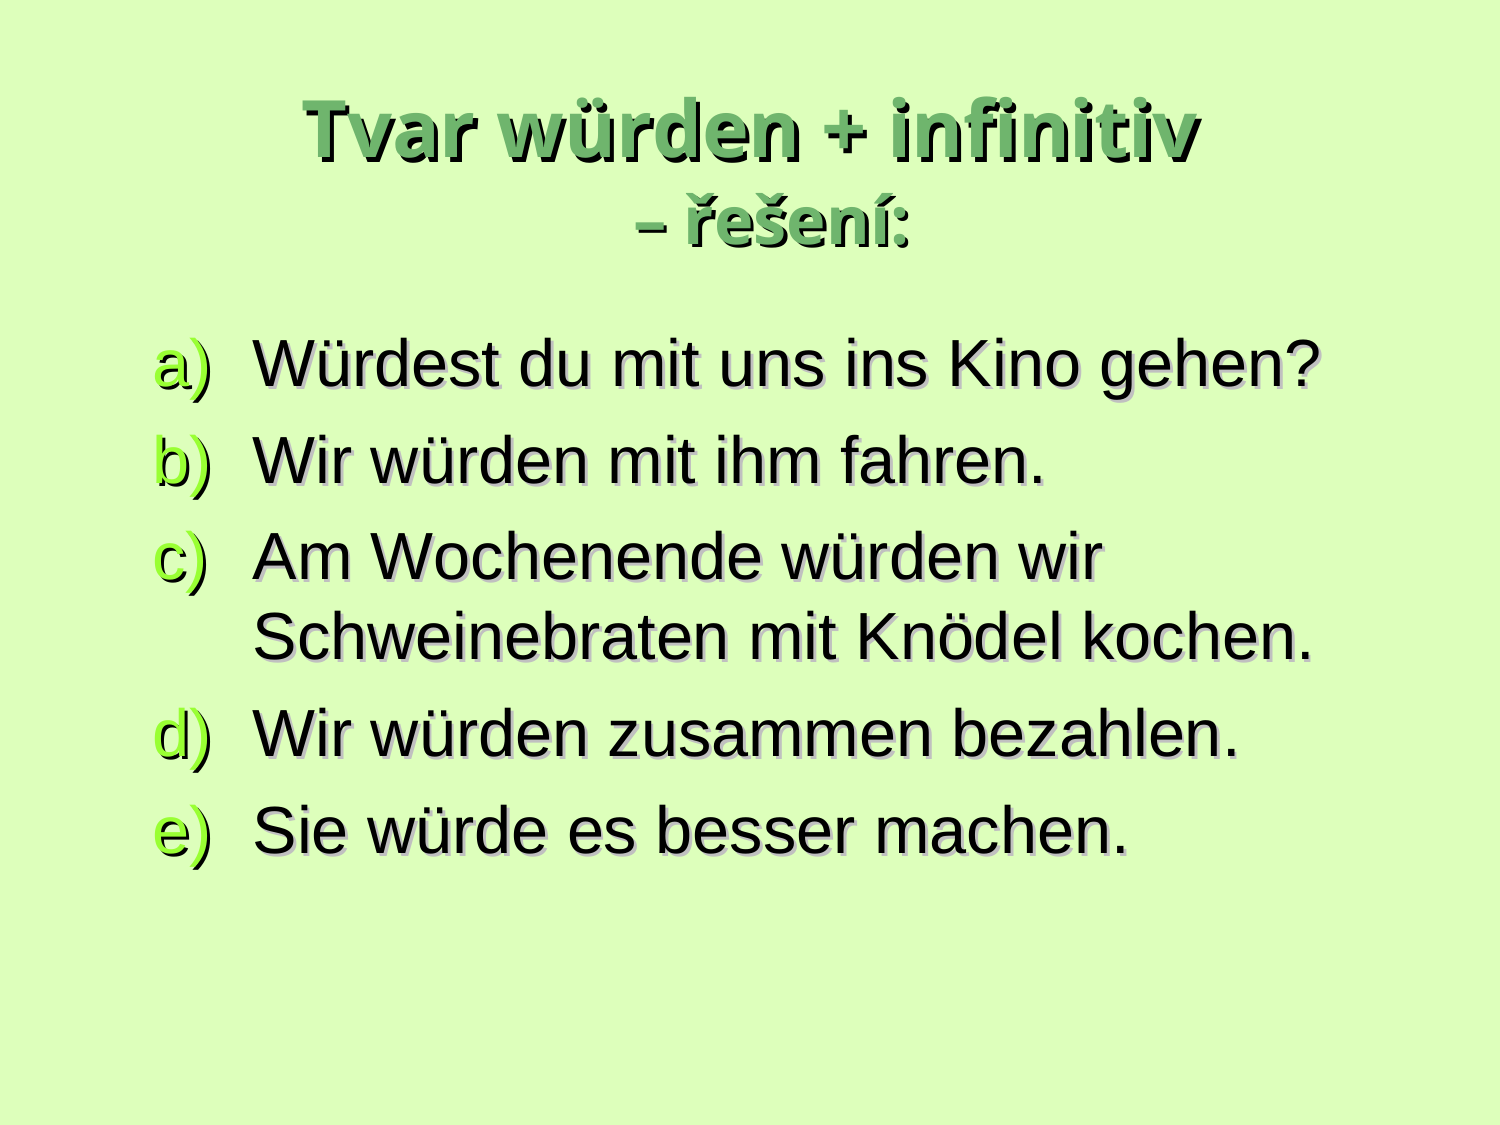

# Tvar würden + infinitiv – řešení:
Würdest du mit uns ins Kino gehen?
Wir würden mit ihm fahren.
Am Wochenende würden wir Schweinebraten mit Knödel kochen.
Wir würden zusammen bezahlen.
Sie würde es besser machen.